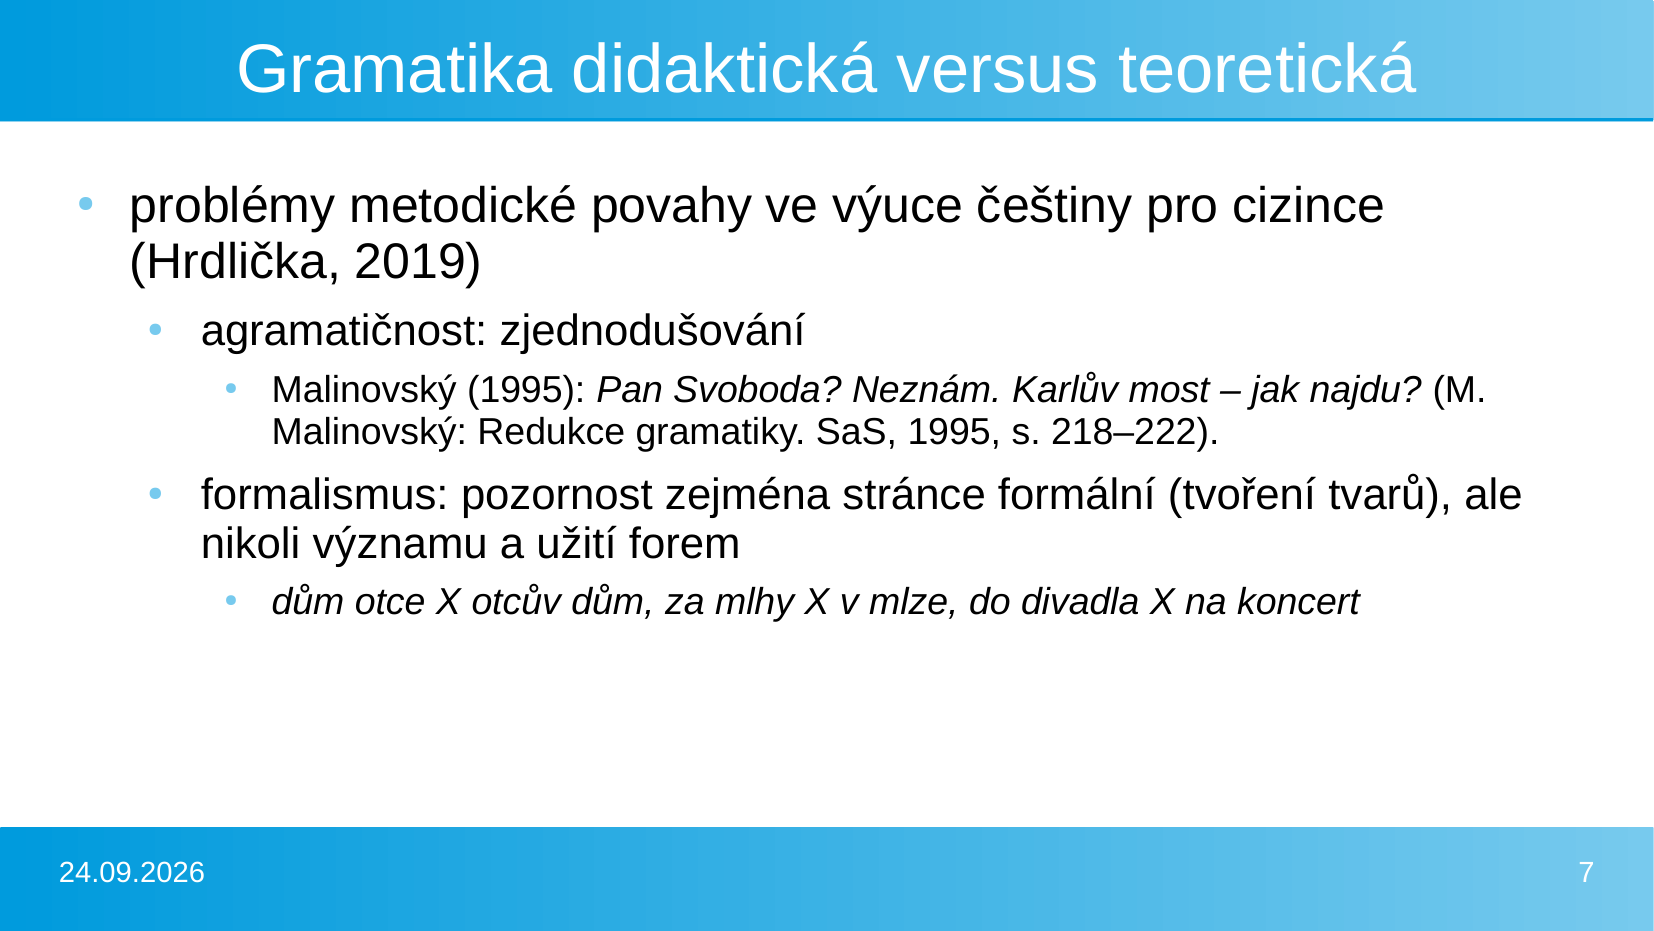

# Gramatika didaktická versus teoretická
problémy metodické povahy ve výuce češtiny pro cizince (Hrdlička, 2019)
agramatičnost: zjednodušování
Malinovský (1995): Pan Svoboda? Neznám. Karlův most – jak najdu? (M. Malinovský: Redukce gramatiky. SaS, 1995, s. 218–222).
formalismus: pozornost zejména stránce formální (tvoření tvarů), ale nikoli významu a užití forem
dům otce X otcův dům, za mlhy X v mlze, do divadla X na koncert
7